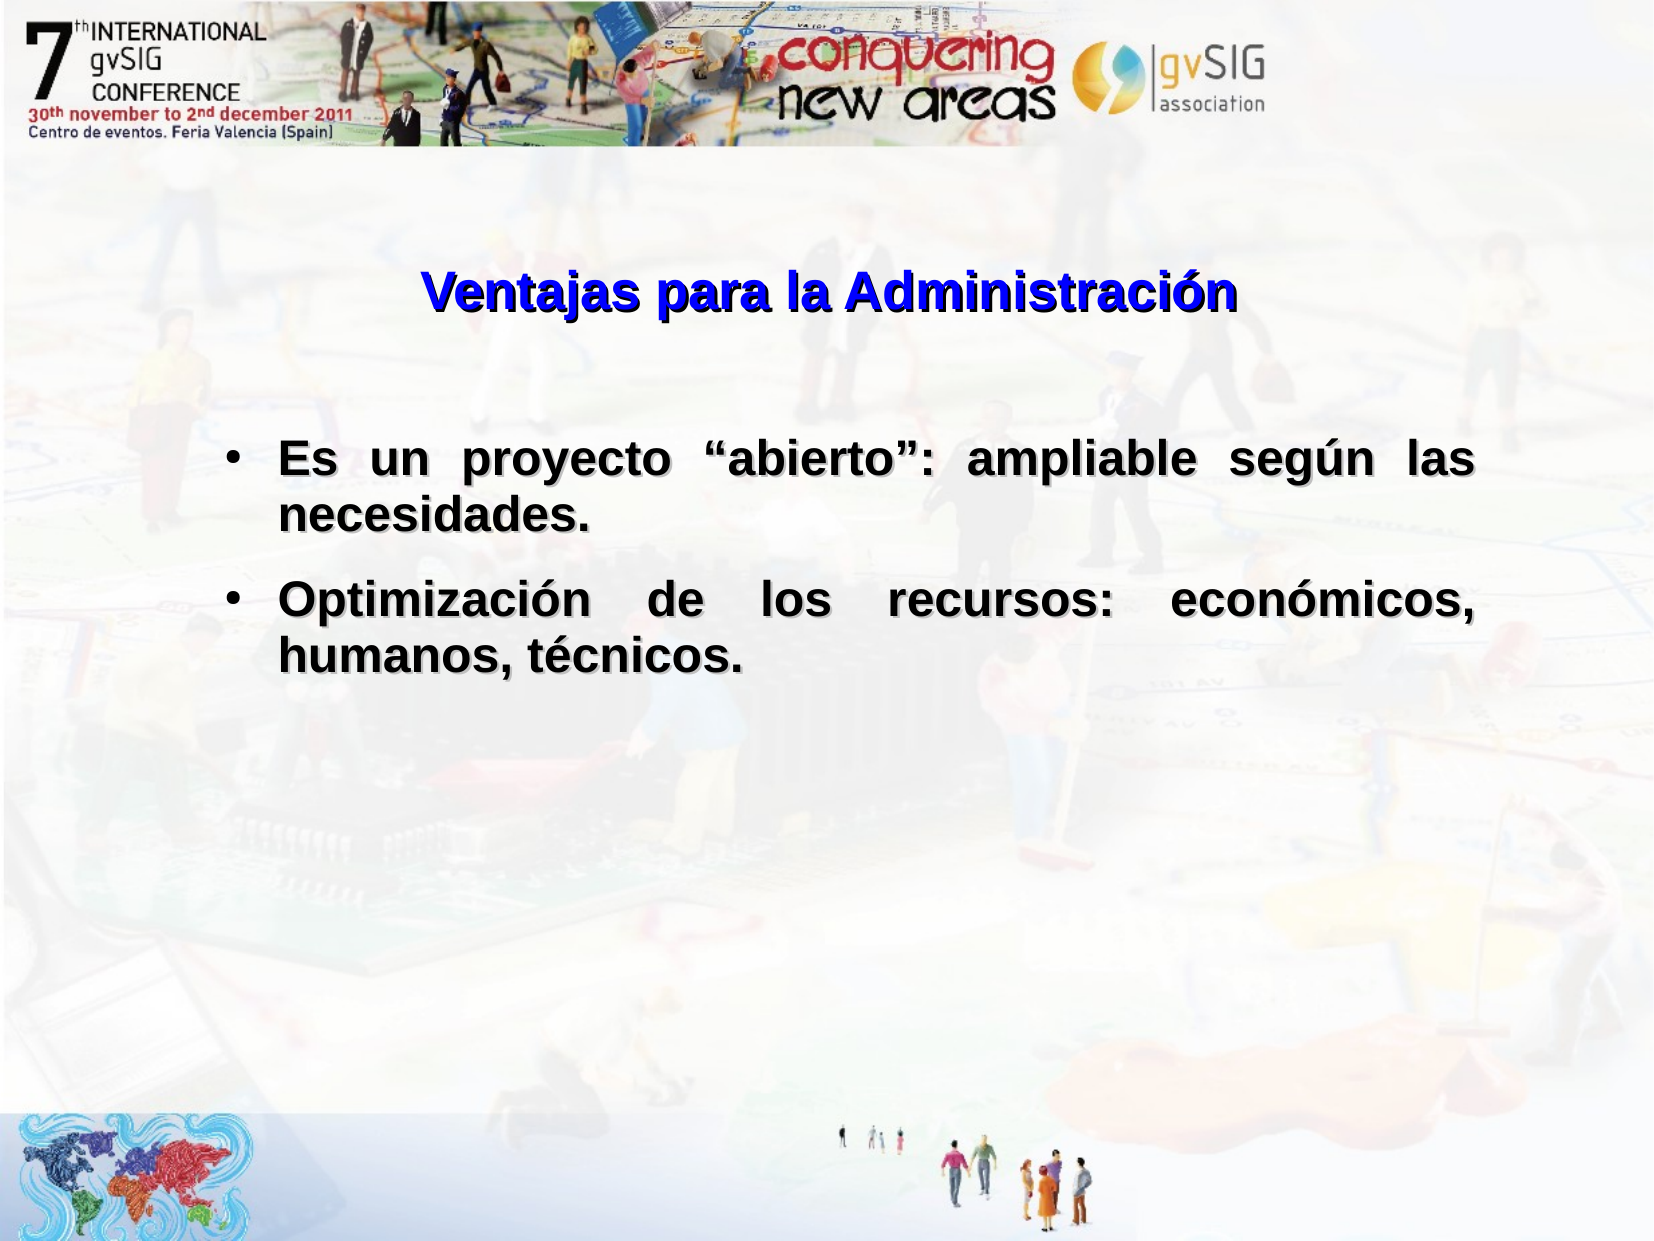

Ventajas para la Administración
# Es un proyecto “abierto”: ampliable según las necesidades.
Optimización de los recursos: económicos, humanos, técnicos.